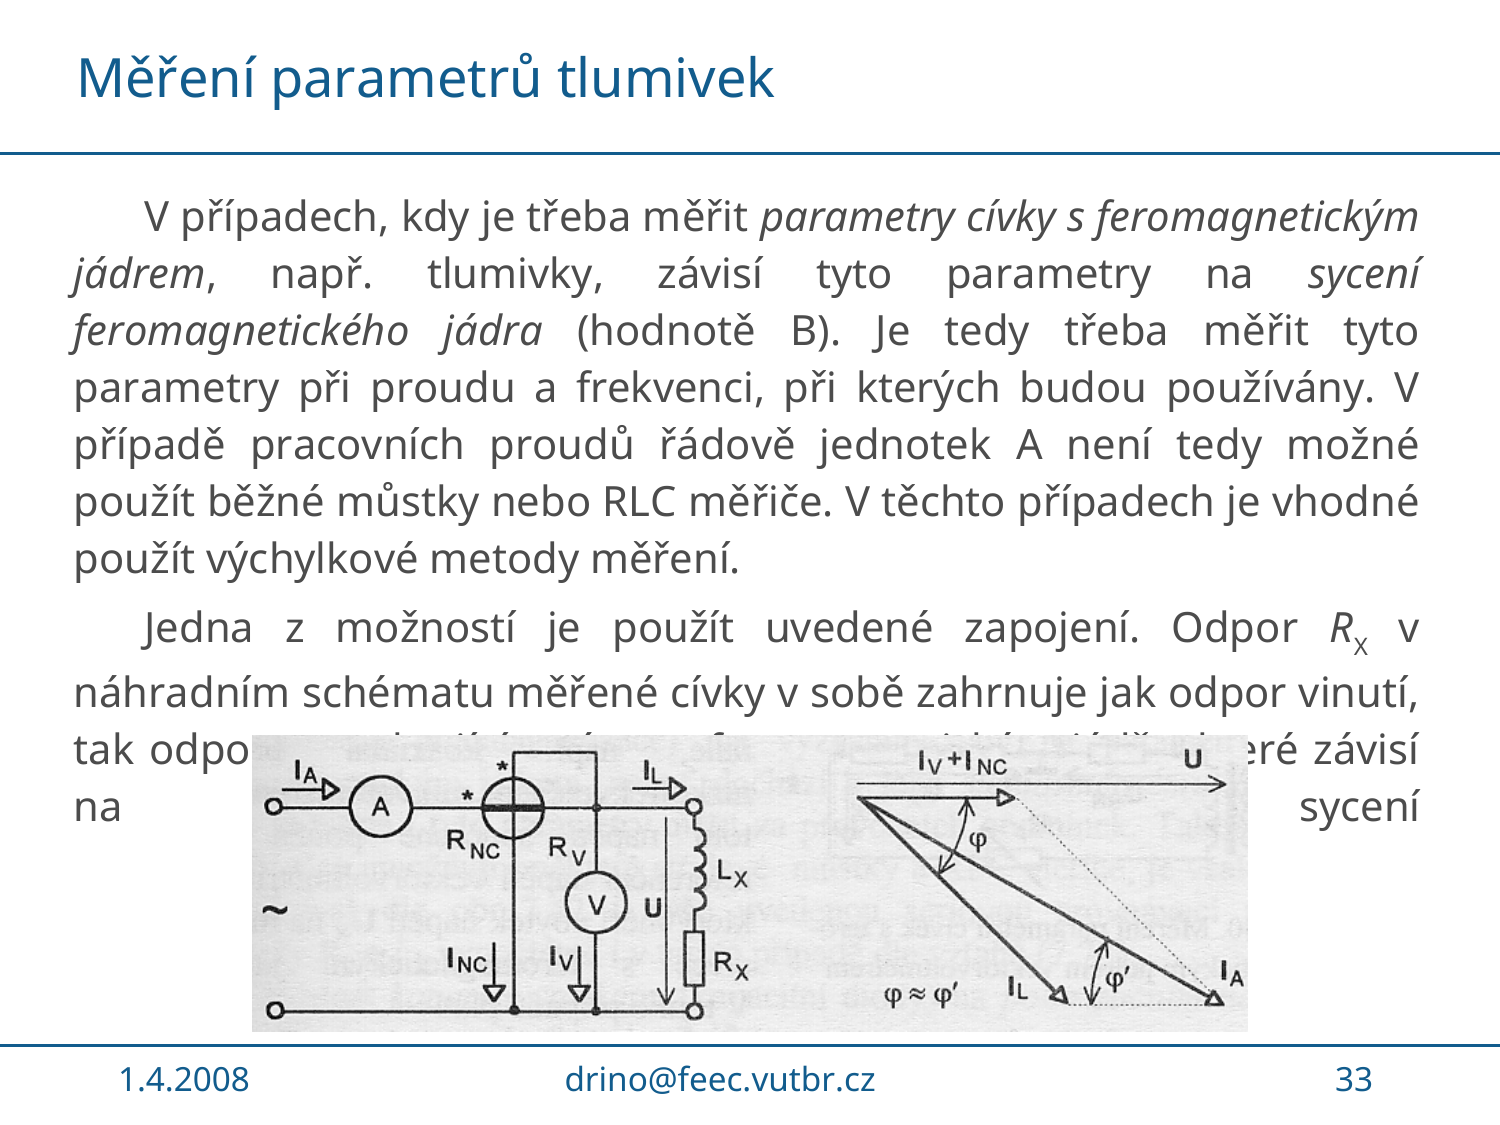

# Měření parametrů tlumivek
V případech, kdy je třeba měřit parametry cívky s feromagnetickým jádrem, např. tlumivky, závisí tyto parametry na sycení feromagnetického jádra (hodnotě B). Je tedy třeba měřit tyto parametry při proudu a frekvenci, při kterých budou používány. V případě pracovních proudů řádově jednotek A není tedy možné použít běžné můstky nebo RLC měřiče. V těchto případech je vhodné použít výchylkové metody měření.
Jedna z možností je použít uvedené zapojení. Odpor RX v náhradním schématu měřené cívky v sobě zahrnuje jak odpor vinutí, tak odpor respektující ztráty ve feromagnetickém jádře, které závisí na jeho sycení
1.4.2008
drino@feec.vutbr.cz